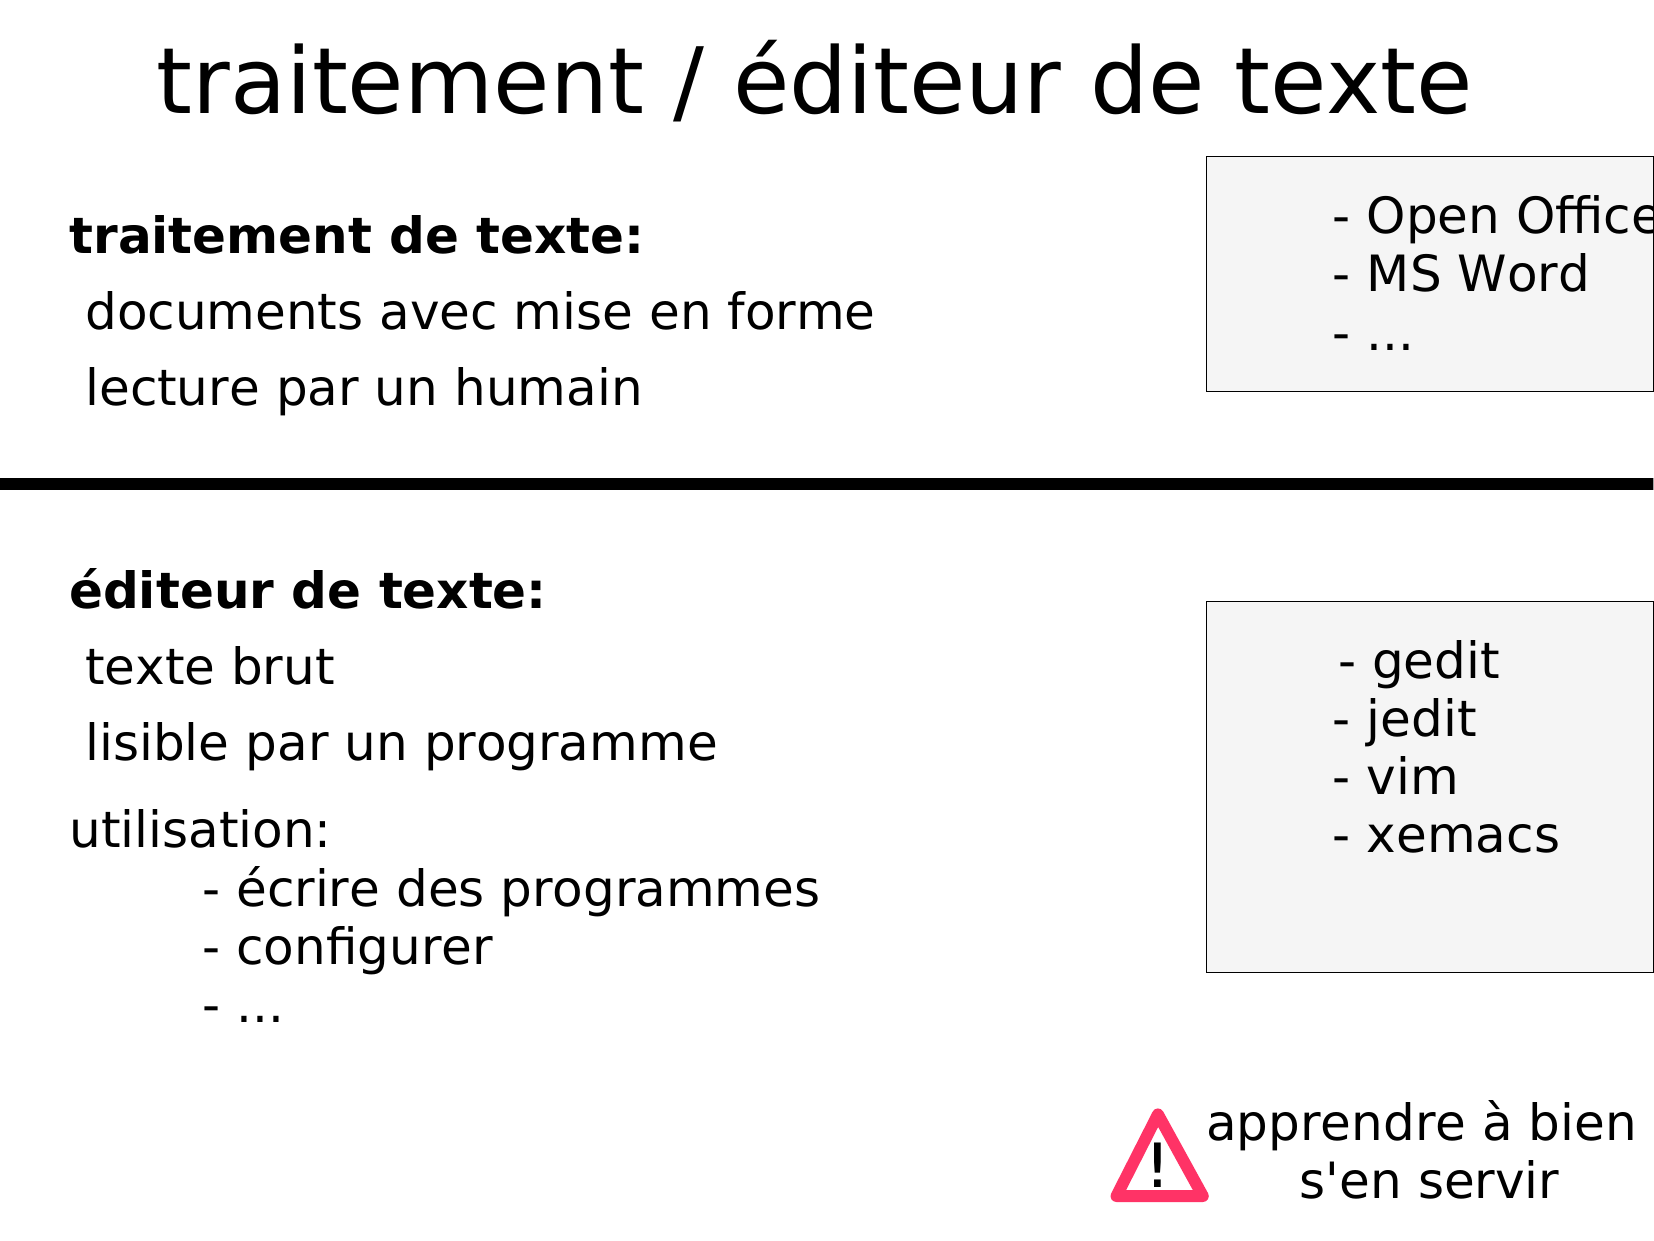

# traitement / éditeur de texte
- Open Office
- MS Word
- ...
traitement de texte:
 documents avec mise en forme
 lecture par un humain
éditeur de texte:
 texte brut
 lisible par un programme
 - gedit
- jedit
- vim
- xemacs
utilisation:
- écrire des programmes
- configurer
- ...
apprendre à bien
s'en servir
!